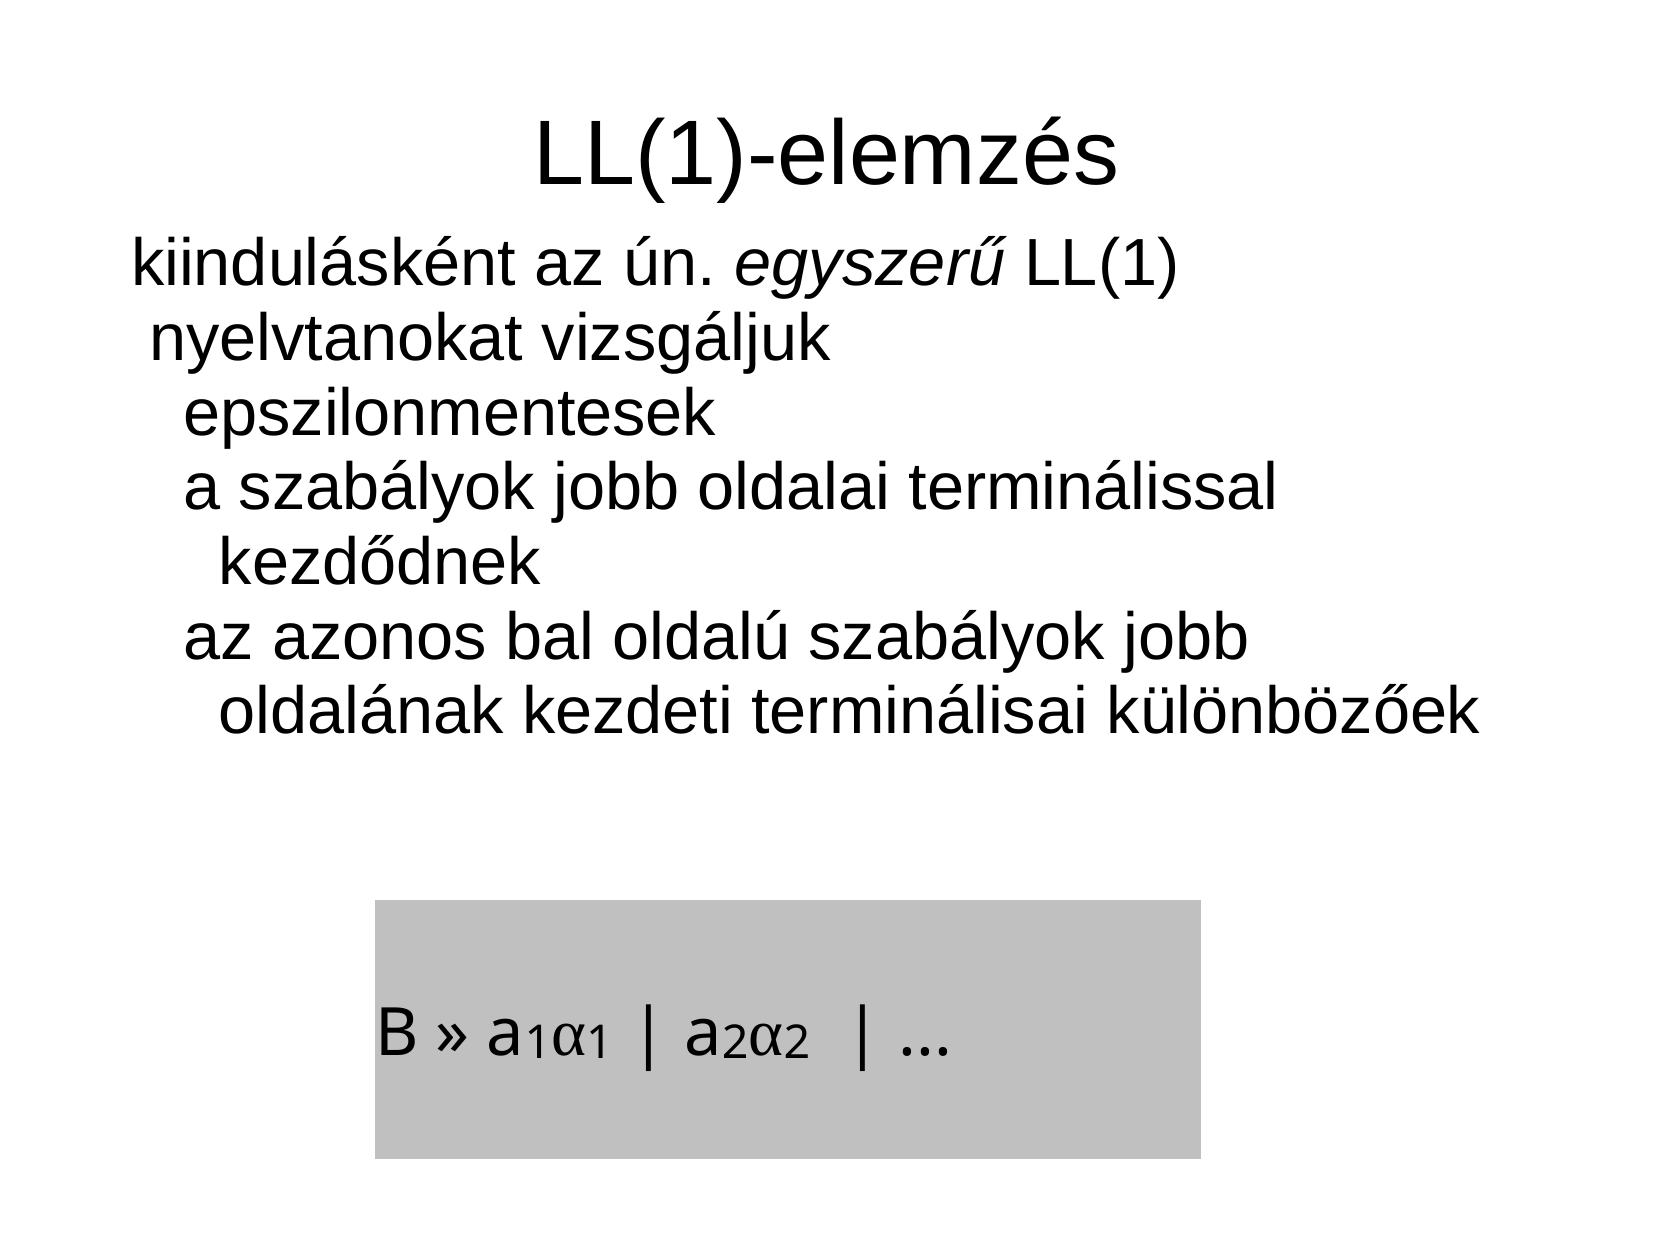

# LL(1)-elemzés
 kiindulásként az ún. egyszerű LL(1)
 nyelvtanokat vizsgáljuk
epszilonmentesek
a szabályok jobb oldalai terminálissal kezdődnek
az azonos bal oldalú szabályok jobb oldalának kezdeti terminálisai különbözőek
B » a1α1 | a2α2 | ...